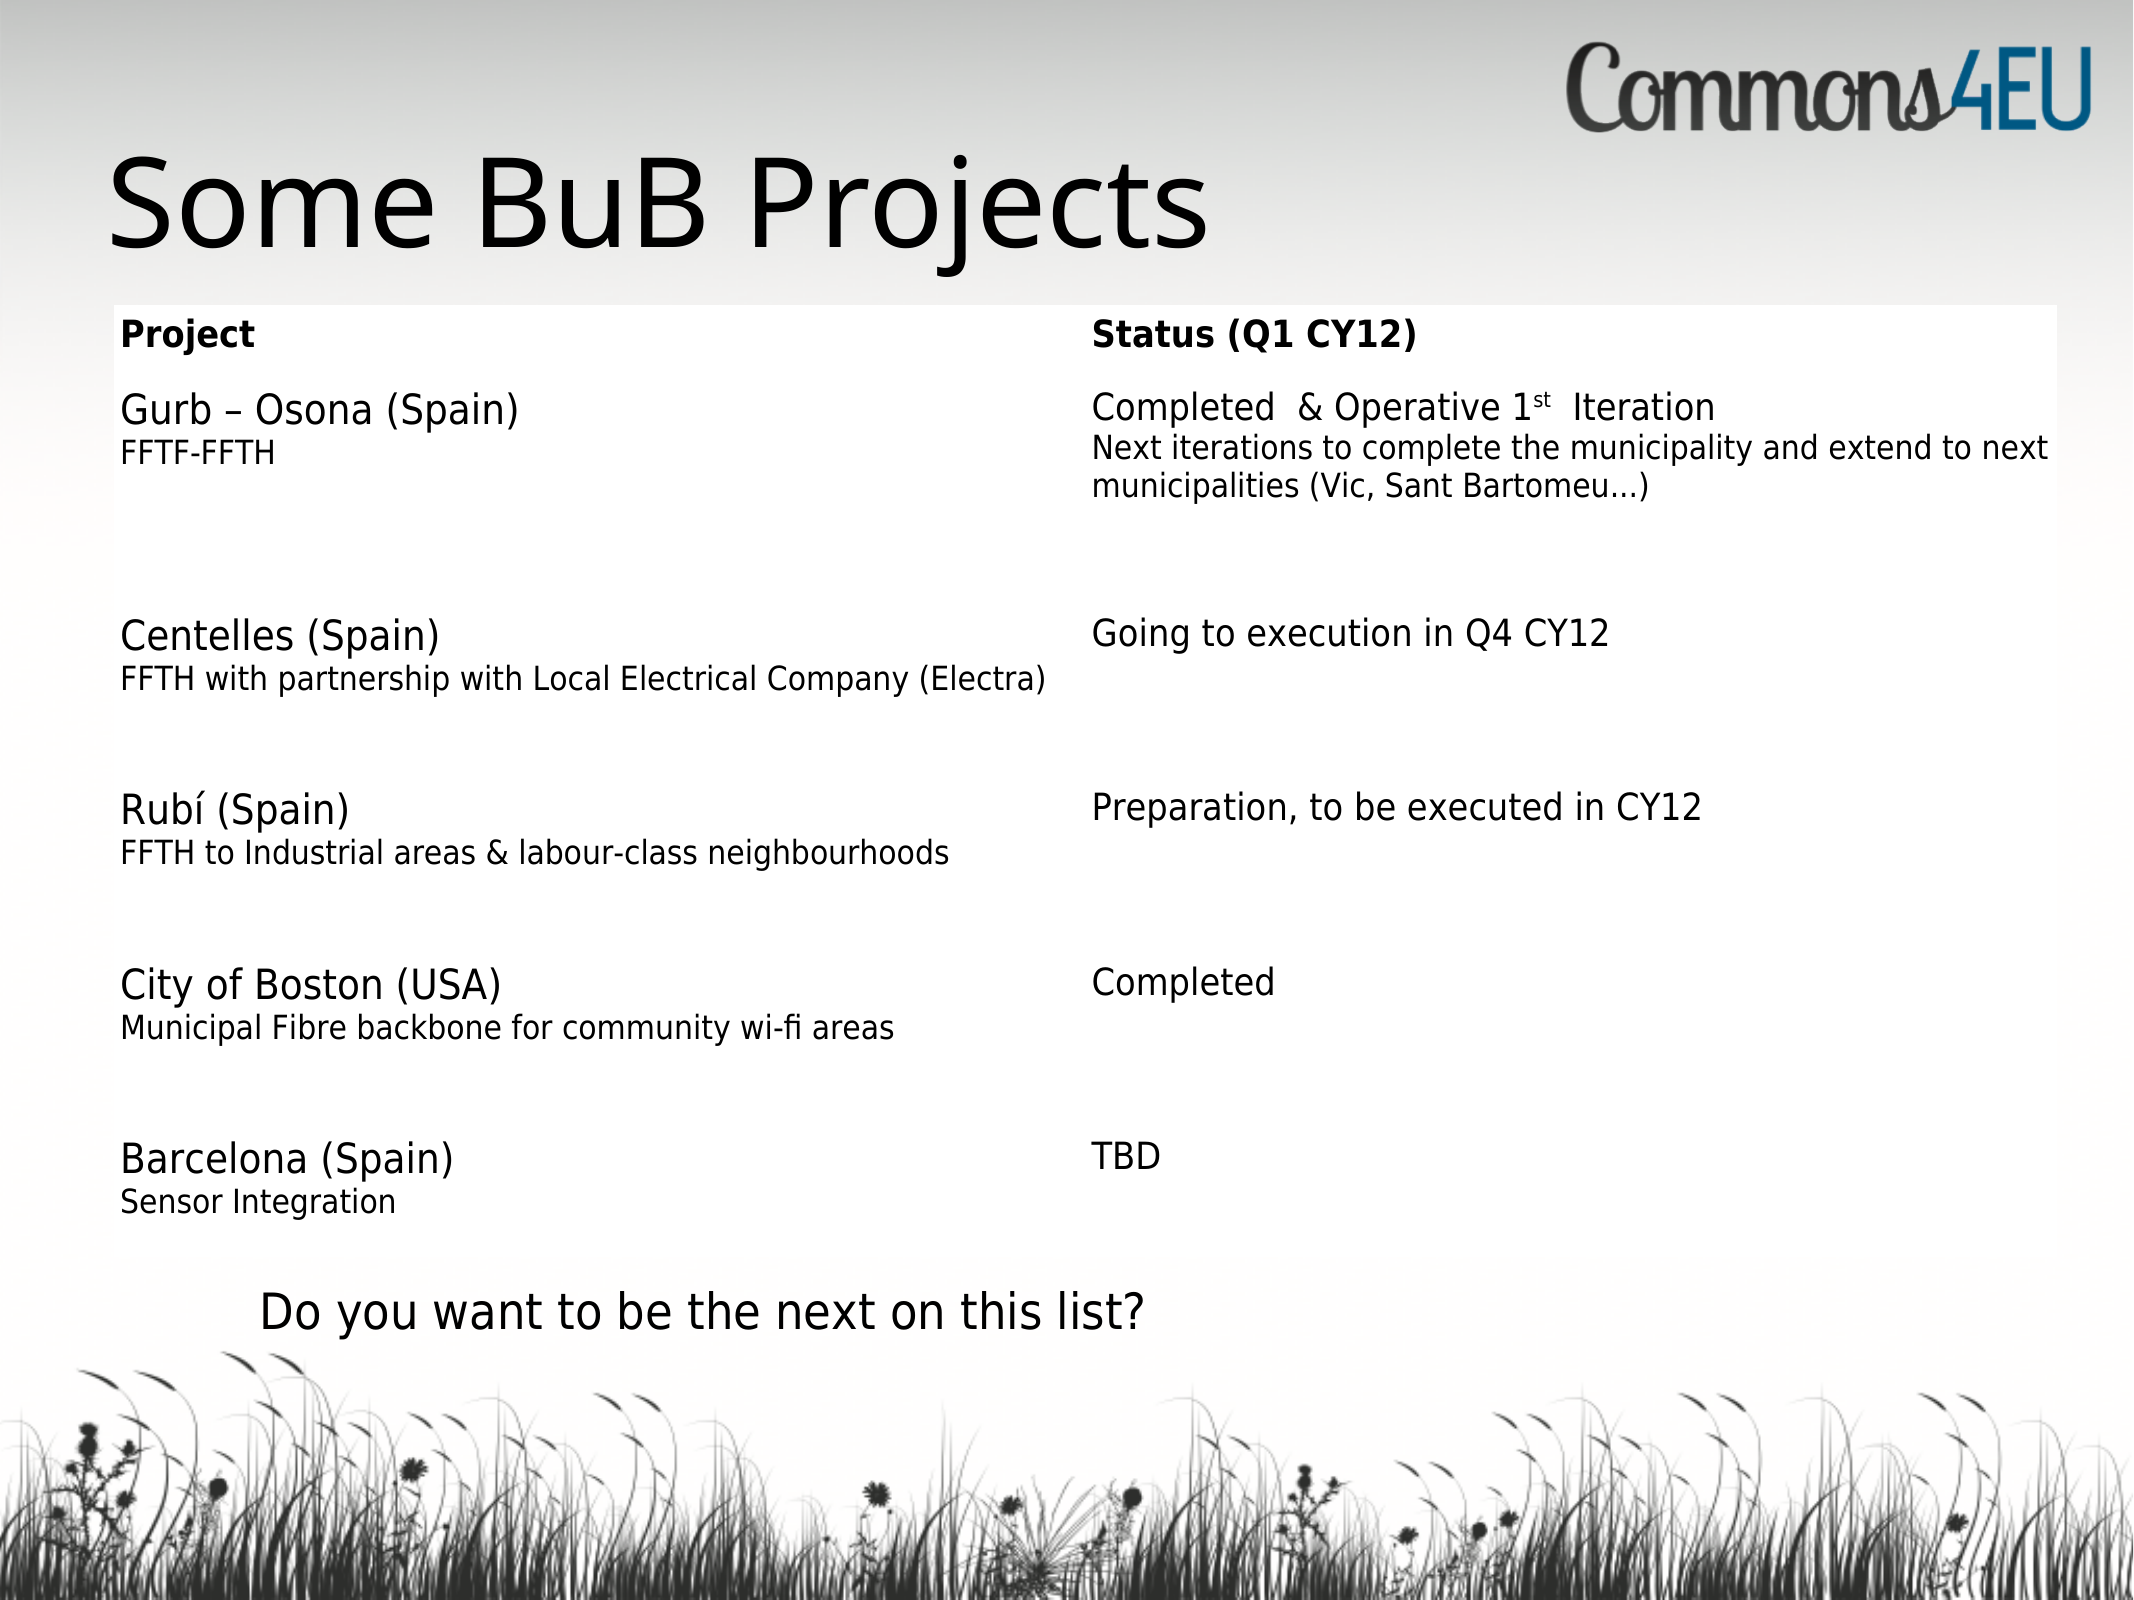

# Some BuB Projects
| Project | Status (Q1 CY12) |
| --- | --- |
| Gurb – Osona (Spain) FFTF-FFTH | Completed & Operative 1st Iteration Next iterations to complete the municipality and extend to next municipalities (Vic, Sant Bartomeu...) |
| Centelles (Spain) FFTH with partnership with Local Electrical Company (Electra) | Going to execution in Q4 CY12 |
| Rubí (Spain) FFTH to Industrial areas & labour-class neighbourhoods | Preparation, to be executed in CY12 |
| City of Boston (USA) Municipal Fibre backbone for community wi-fi areas | Completed |
| Barcelona (Spain) Sensor Integration | TBD |
Do you want to be the next on this list?